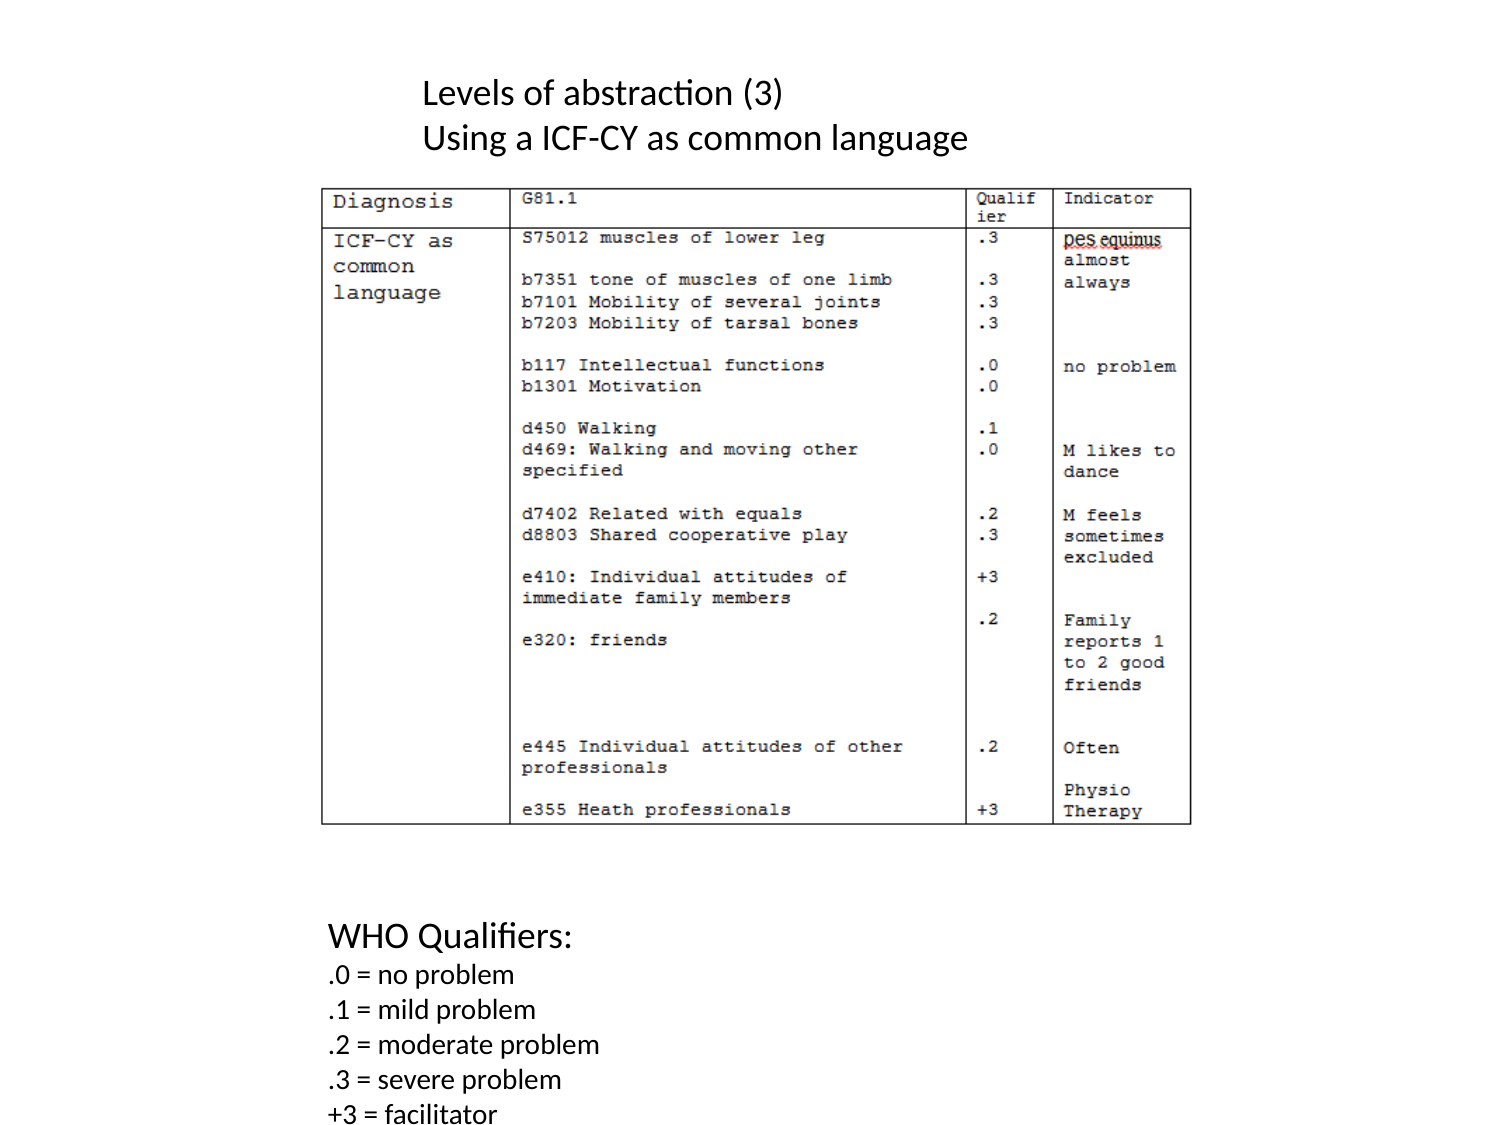

Levels of abstraction (3)
Using a ICF-CY as common language
WHO Qualifiers:
.0 = no problem
.1 = mild problem
.2 = moderate problem
.3 = severe problem
+3 = facilitator